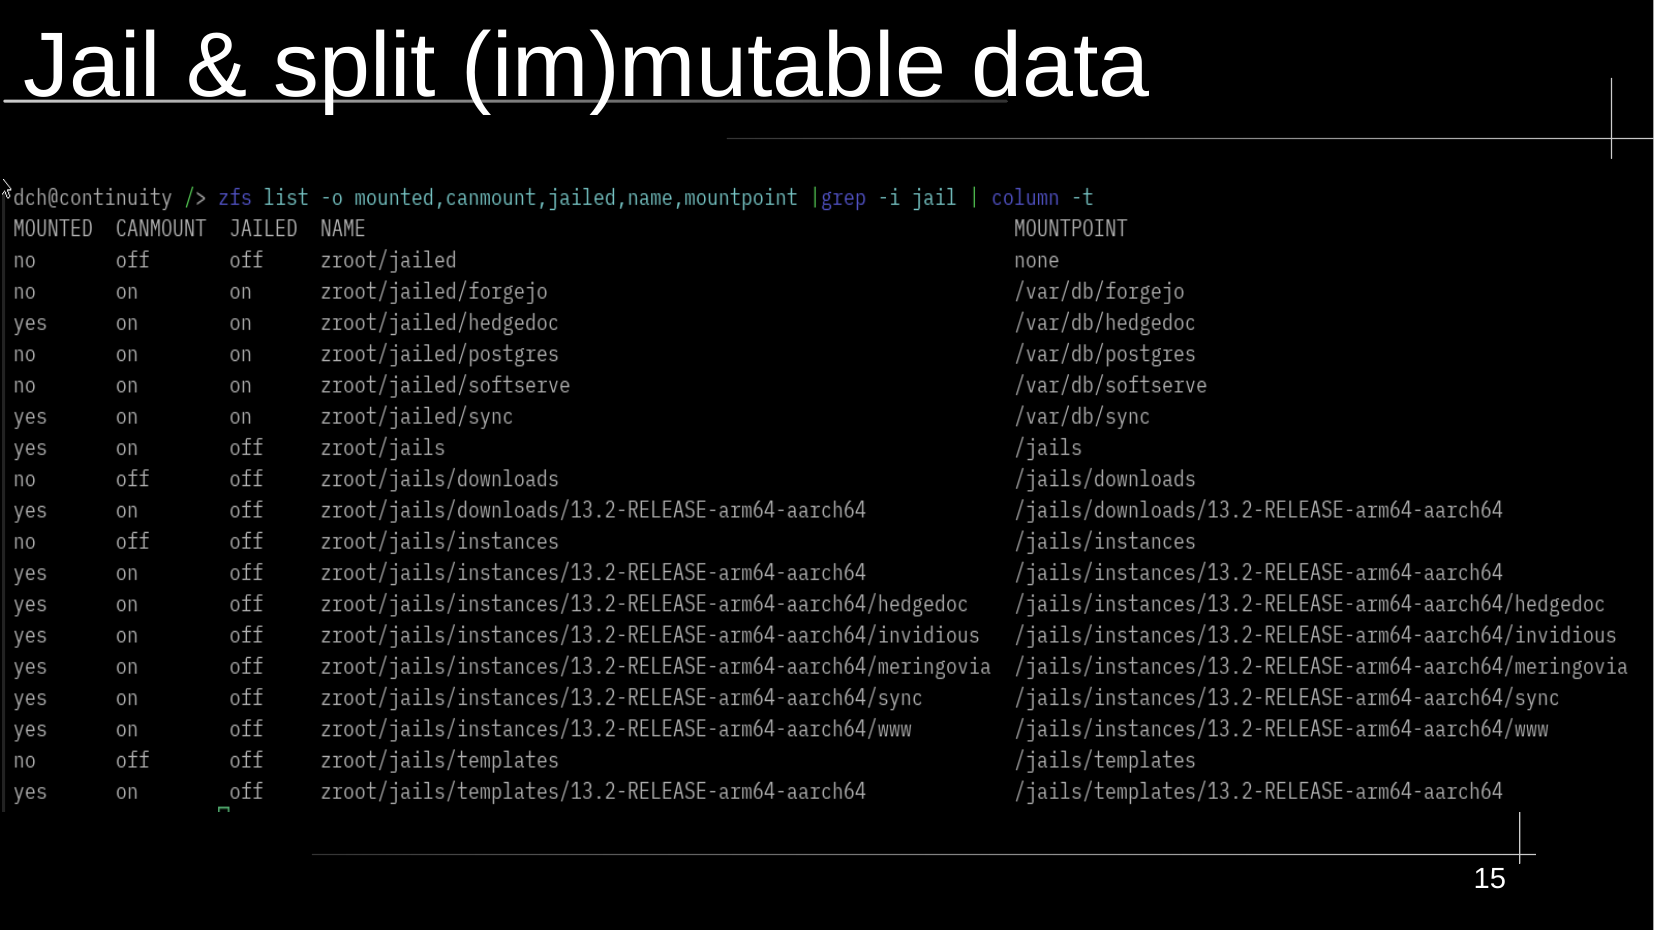

# Jail & split (im)mutable data
15